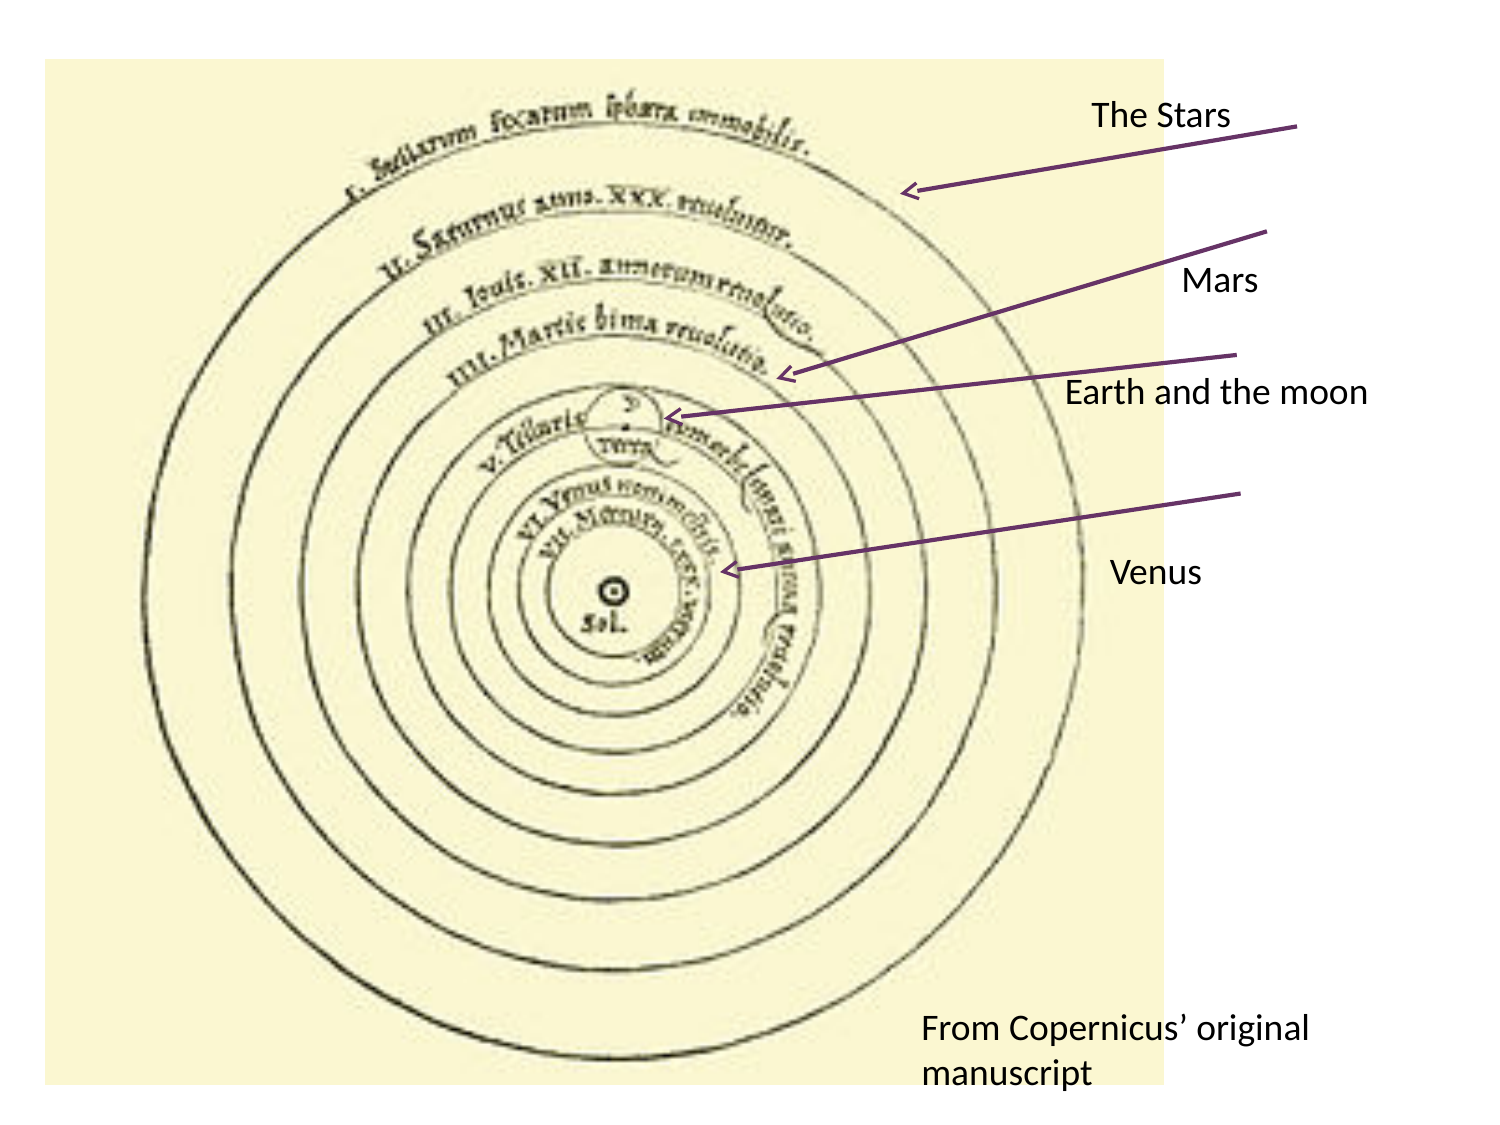

The Stars
Mars
Earth and the moon
Venus
From Copernicus’ original manuscript